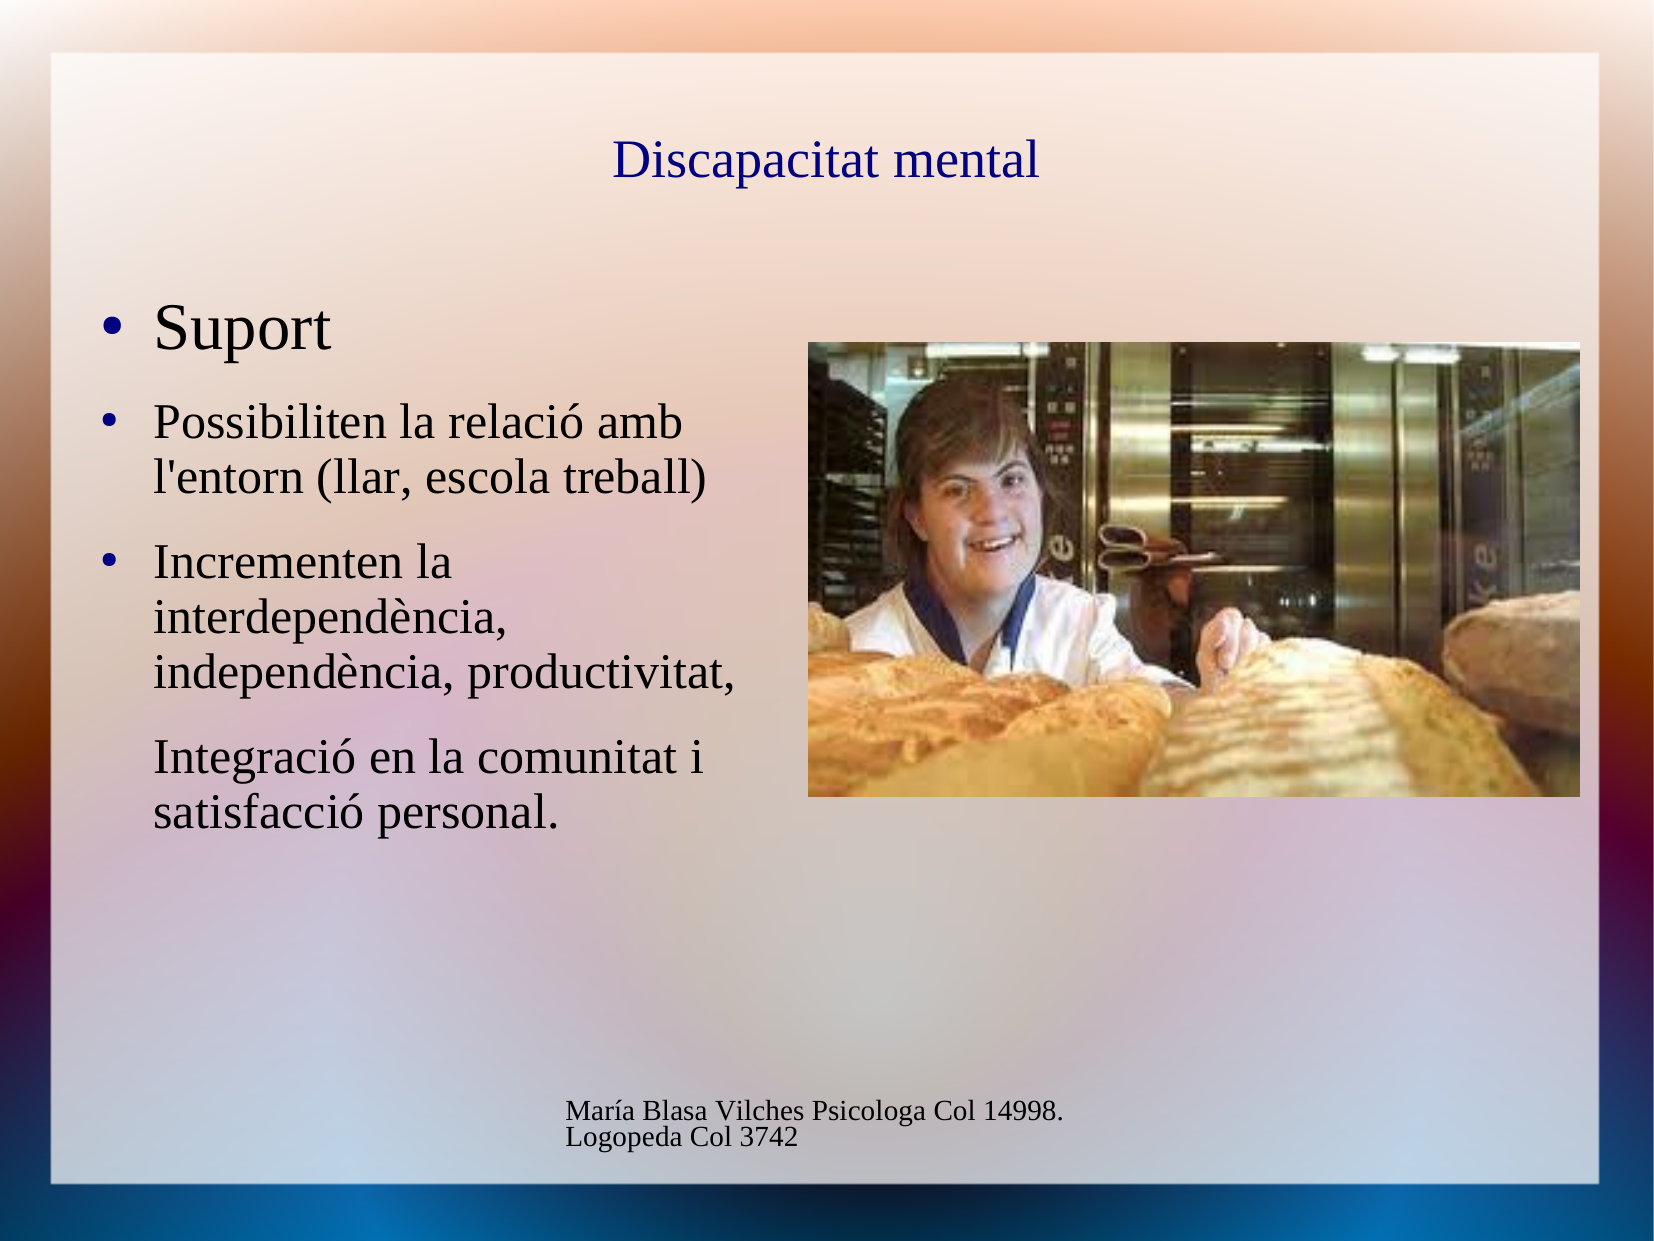

# Discapacitat mental
Suport
Possibiliten la relació amb l'entorn (llar, escola treball)
Incrementen la interdependència, independència, productivitat,
Integració en la comunitat i satisfacció personal.
María Blasa Vilches Psicologa Col 14998. Logopeda Col 3742